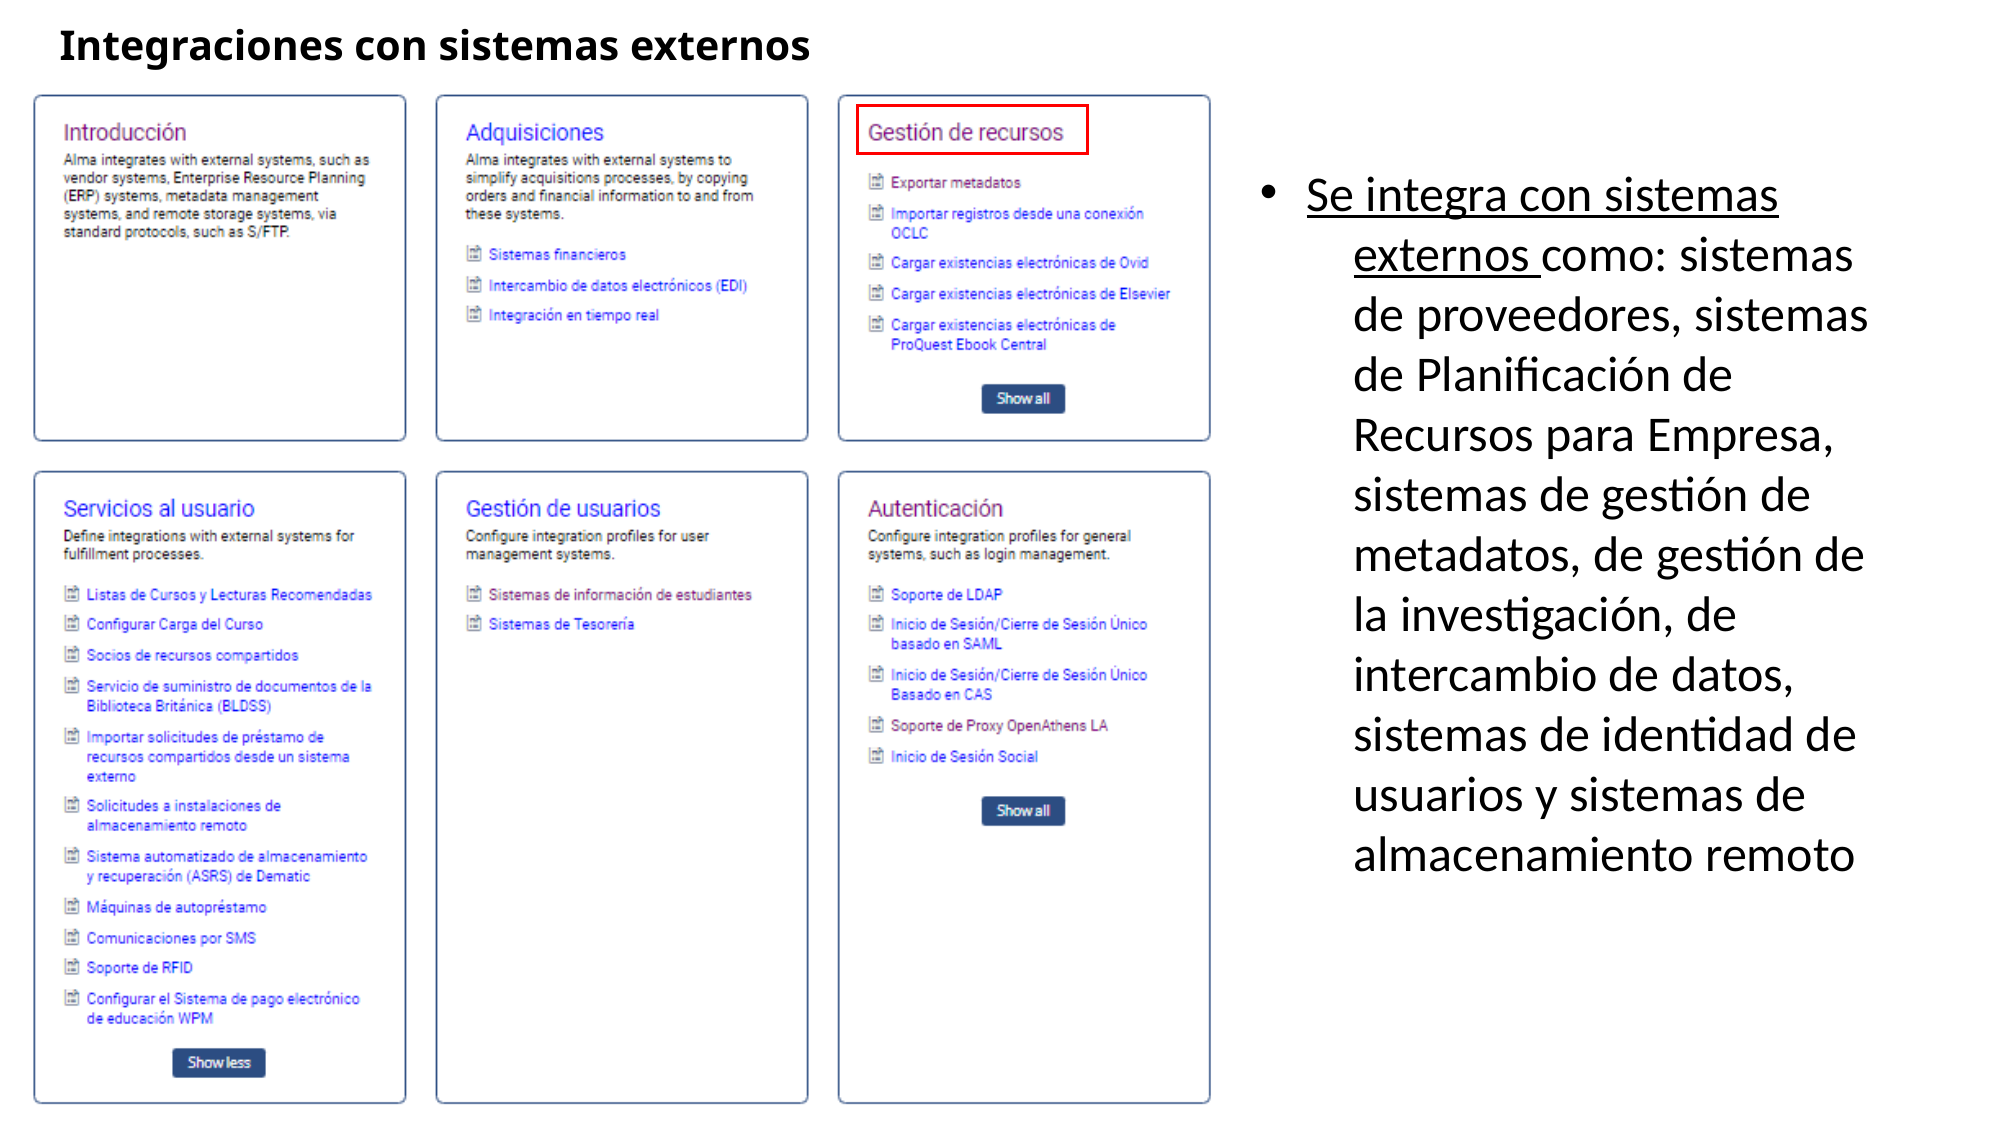

# Integraciones con sistemas externos
Se integra con sistemas externos como: sistemas de proveedores, sistemas de Planificación de Recursos para Empresa, sistemas de gestión de metadatos, de gestión de la investigación, de intercambio de datos, sistemas de identidad de usuarios y sistemas de almacenamiento remoto